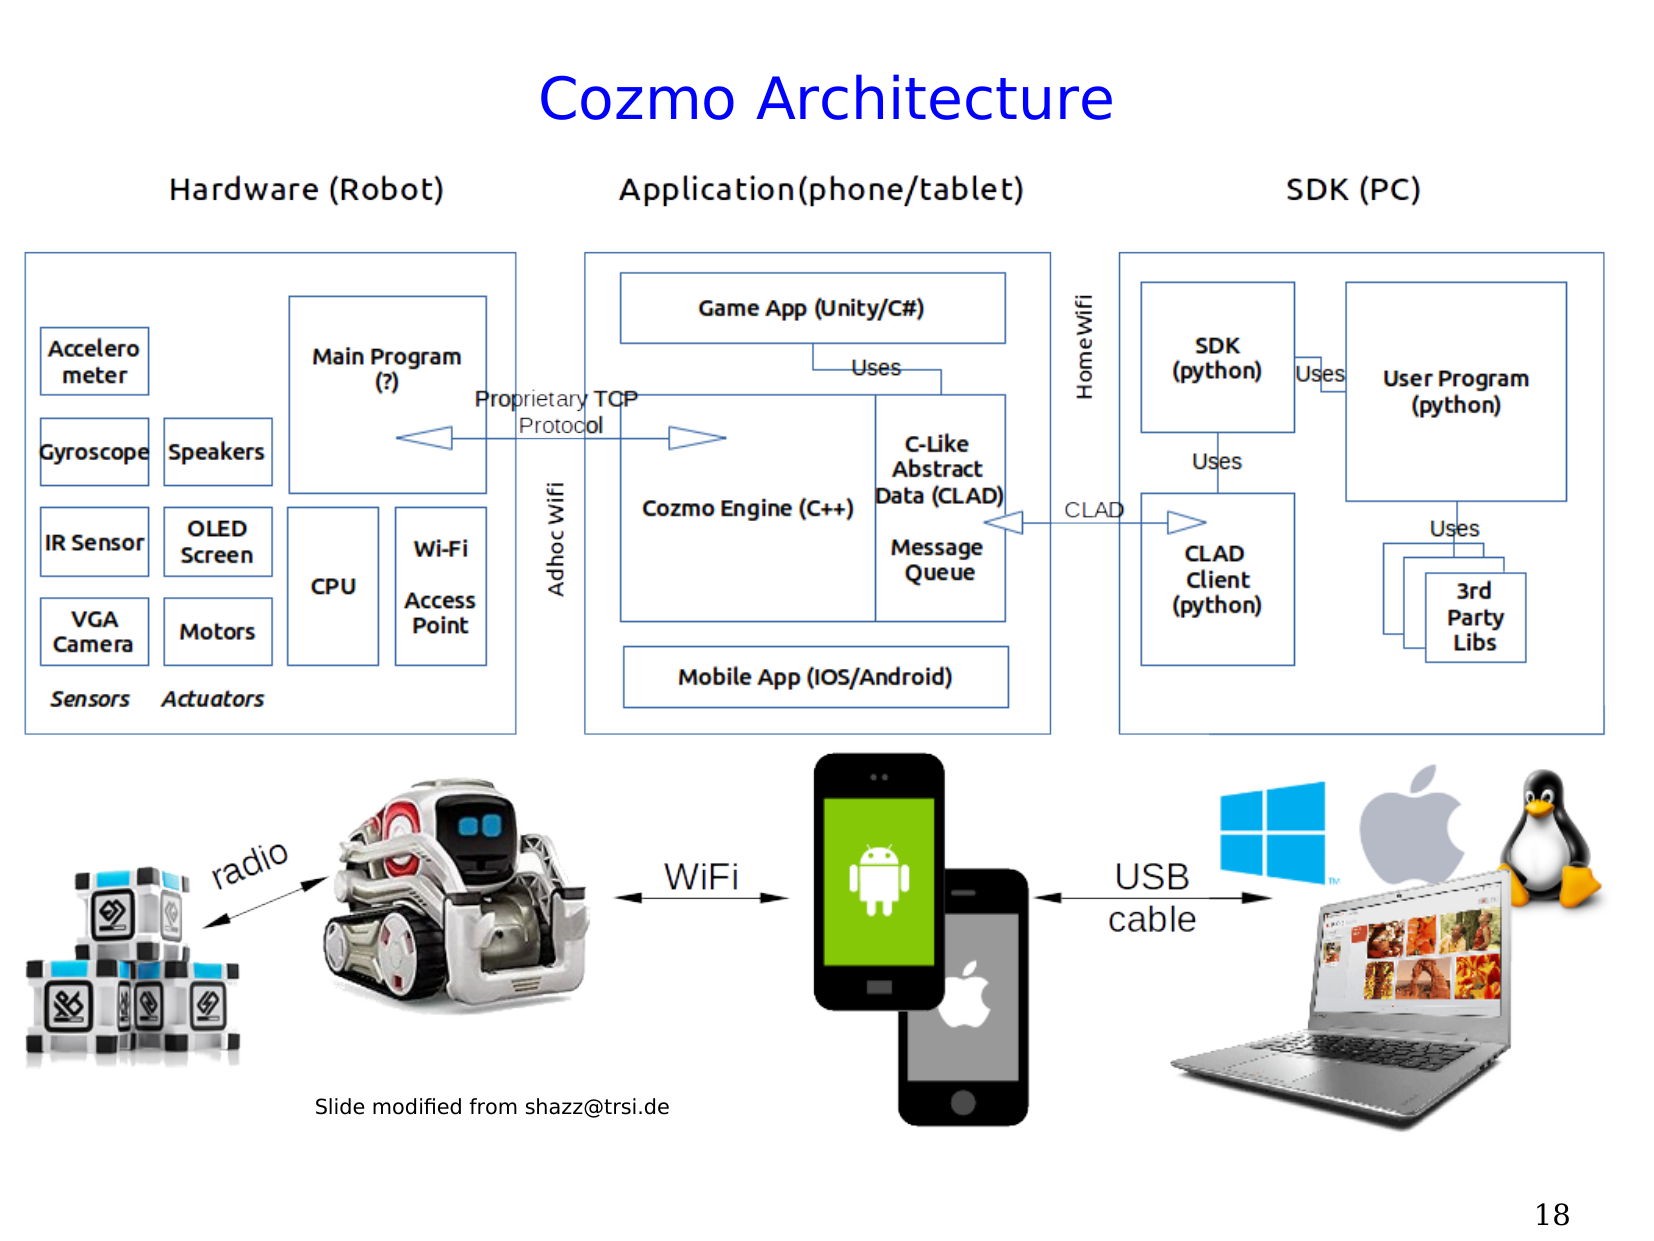

# Cozmo Architecture
Slide modified from shazz@trsi.de
18